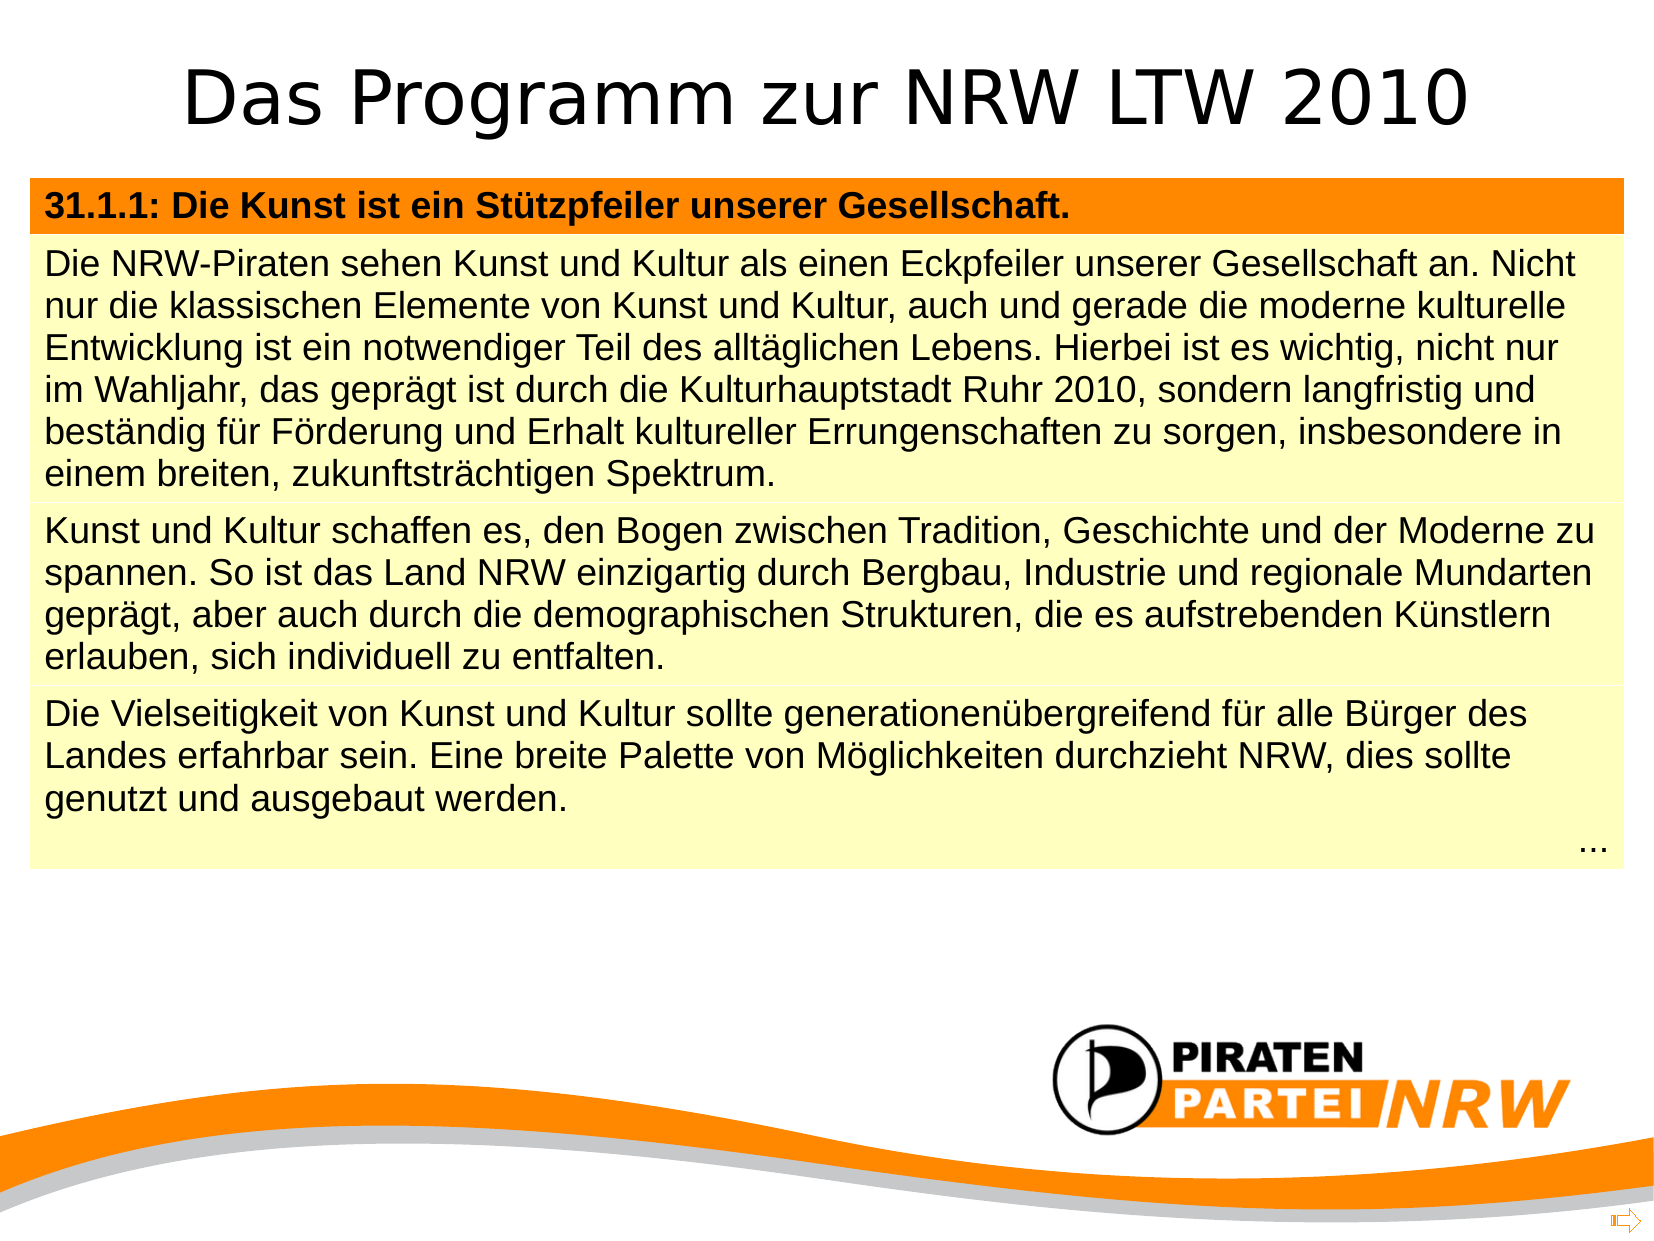

# Das Programm zur NRW LTW 2010
| 31.1.1: Die Kunst ist ein Stützpfeiler unserer Gesellschaft. |
| --- |
| Die NRW-Piraten sehen Kunst und Kultur als einen Eckpfeiler unserer Gesellschaft an. Nicht nur die klassischen Elemente von Kunst und Kultur, auch und gerade die moderne kulturelle Entwicklung ist ein notwendiger Teil des alltäglichen Lebens. Hierbei ist es wichtig, nicht nur im Wahljahr, das geprägt ist durch die Kulturhauptstadt Ruhr 2010, sondern langfristig und beständig für Förderung und Erhalt kultureller Errungenschaften zu sorgen, insbesondere in einem breiten, zukunftsträchtigen Spektrum. |
| Kunst und Kultur schaffen es, den Bogen zwischen Tradition, Geschichte und der Moderne zu spannen. So ist das Land NRW einzigartig durch Bergbau, Industrie und regionale Mundarten geprägt, aber auch durch die demographischen Strukturen, die es aufstrebenden Künstlern erlauben, sich individuell zu entfalten. |
| Die Vielseitigkeit von Kunst und Kultur sollte generationenübergreifend für alle Bürger des Landes erfahrbar sein. Eine breite Palette von Möglichkeiten durchzieht NRW, dies sollte genutzt und ausgebaut werden. ... |